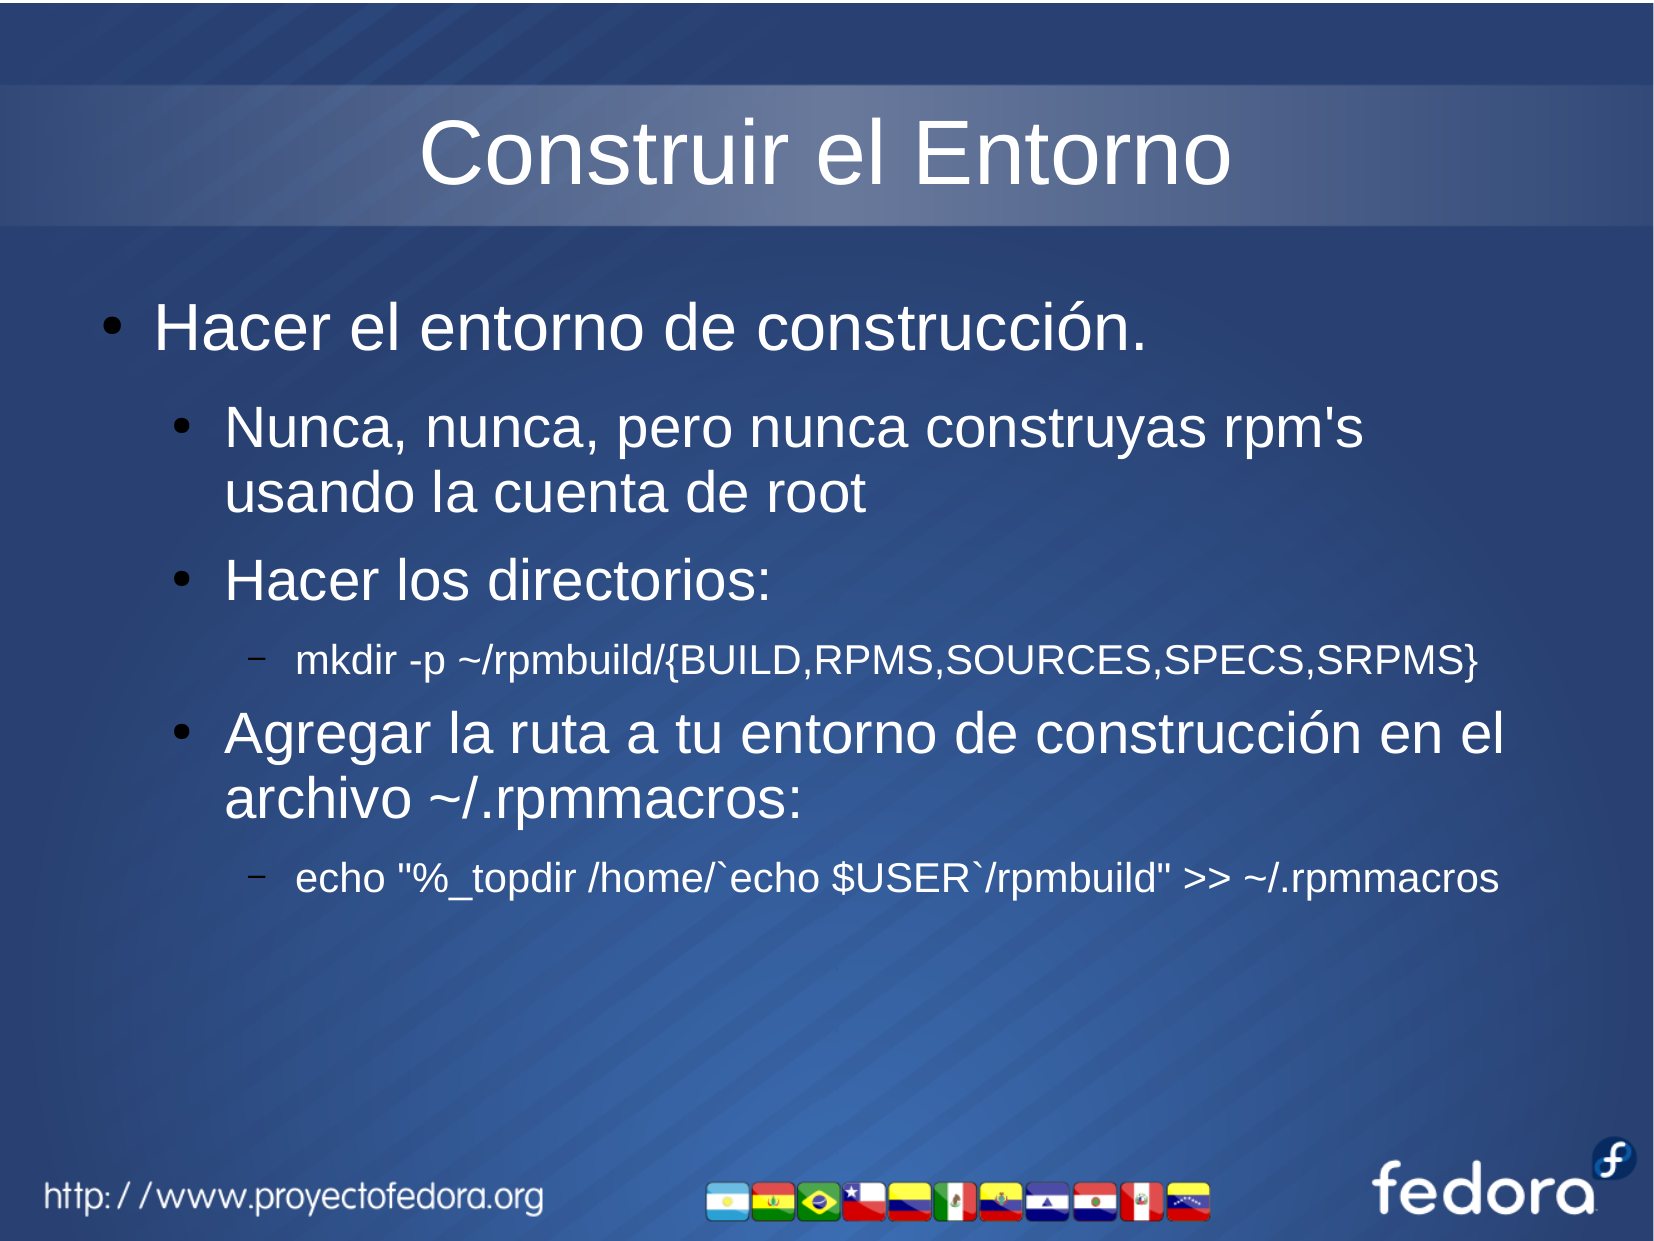

# Construir el Entorno
Hacer el entorno de construcción.
Nunca, nunca, pero nunca construyas rpm's usando la cuenta de root
Hacer los directorios:
mkdir -p ~/rpmbuild/{BUILD,RPMS,SOURCES,SPECS,SRPMS}
Agregar la ruta a tu entorno de construcción en el archivo ~/.rpmmacros:
echo "%_topdir /home/`echo $USER`/rpmbuild" >> ~/.rpmmacros